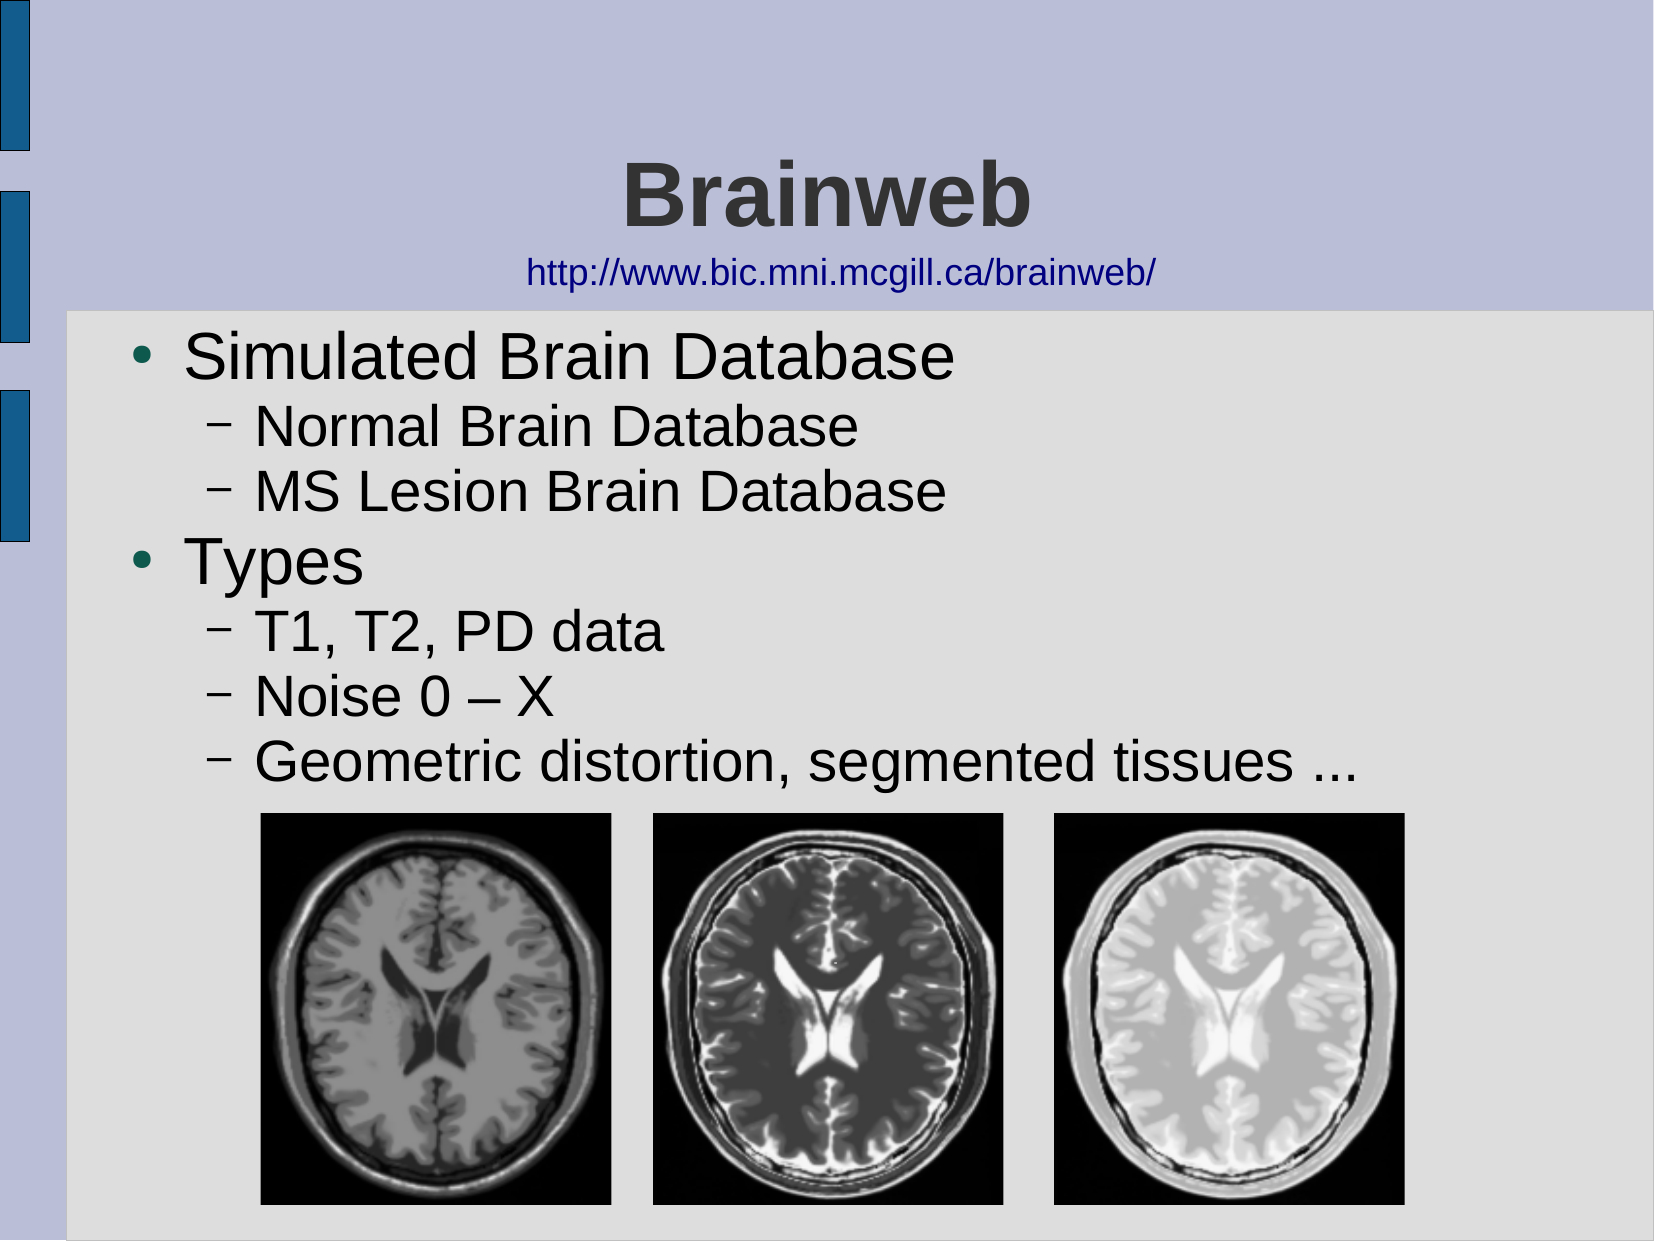

# Brainweb
http://www.bic.mni.mcgill.ca/brainweb/
Simulated Brain Database
Normal Brain Database
MS Lesion Brain Database
Types
T1, T2, PD data
Noise 0 – X
Geometric distortion, segmented tissues ...